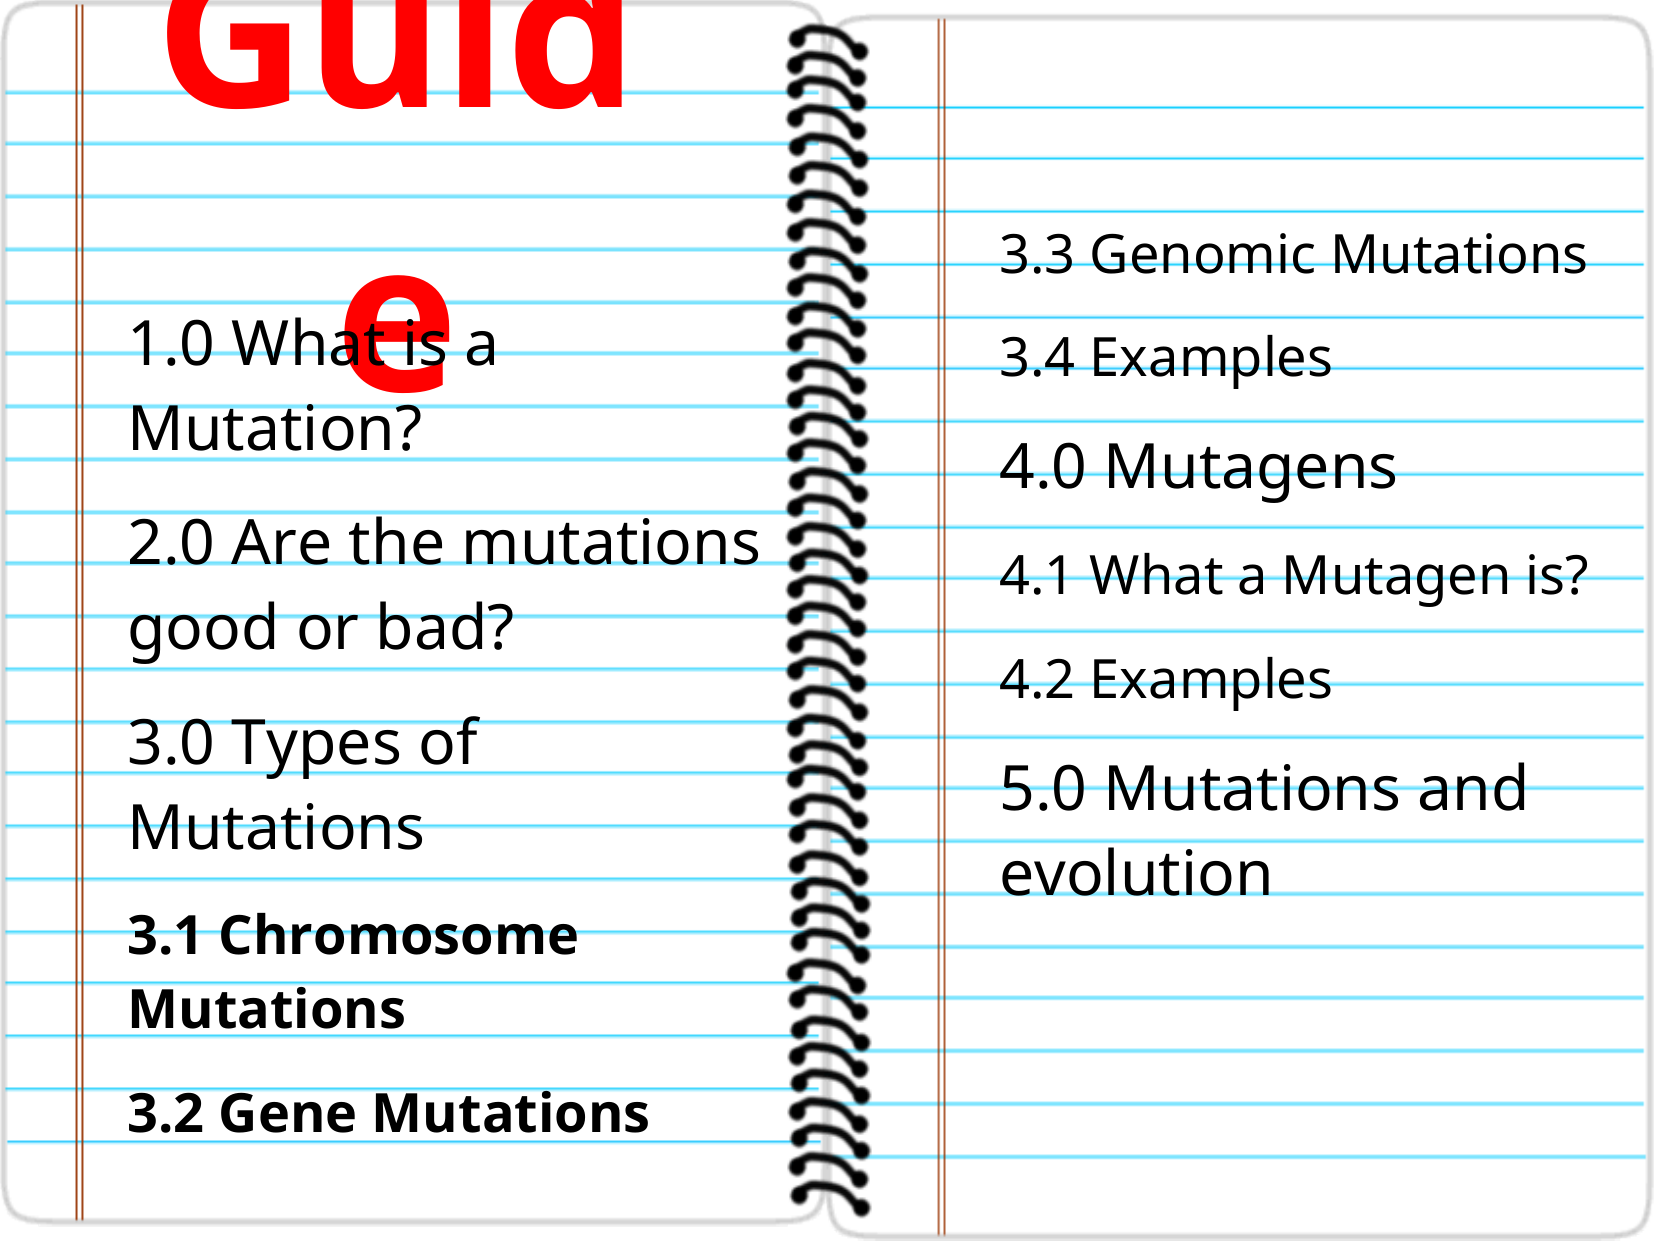

# Guide
3.3 Genomic Mutations
3.4 Examples
4.0 Mutagens
4.1 What a Mutagen is?
4.2 Examples
5.0 Mutations and evolution
1.0 What is a Mutation?
2.0 Are the mutations good or bad?
3.0 Types of Mutations
3.1 Chromosome Mutations
3.2 Gene Mutations